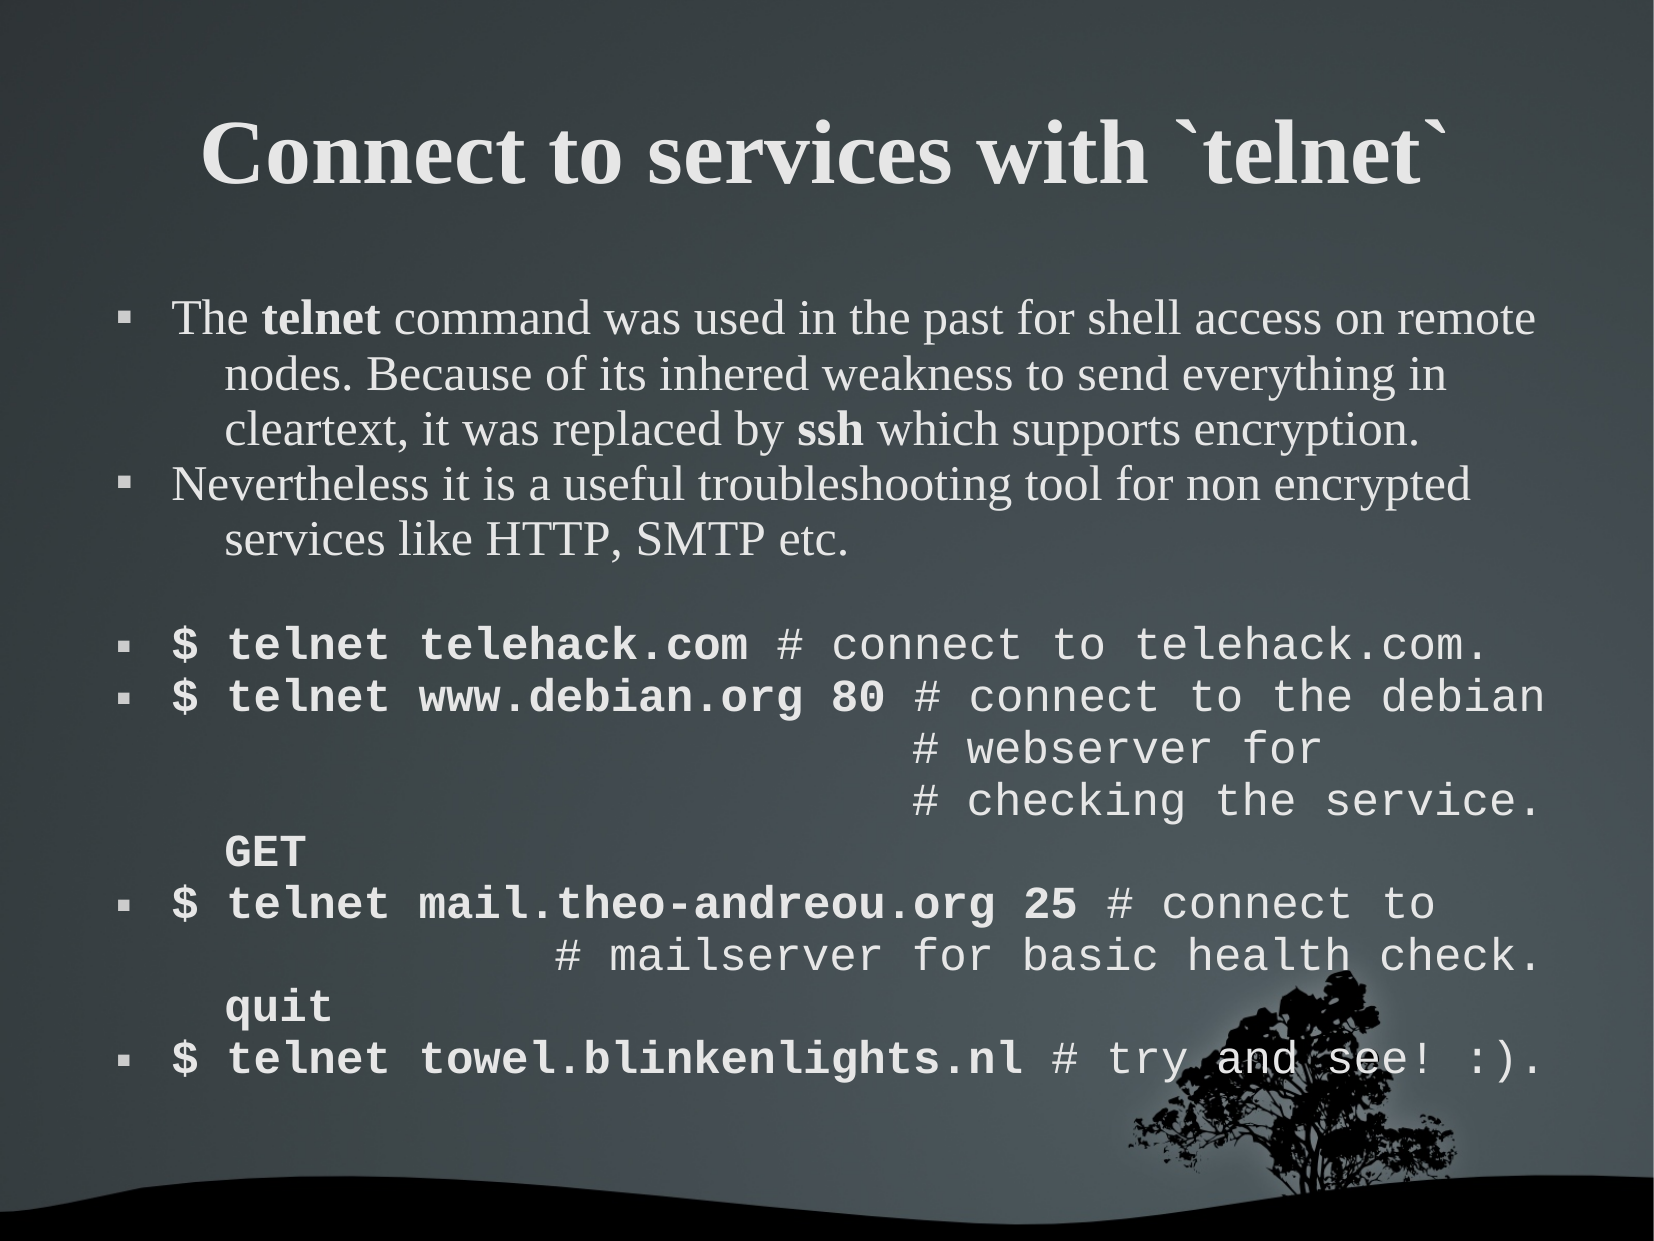

# Connect to services with `telnet`
The telnet command was used in the past for shell access on remote nodes. Because of its inhered weakness to send everything in cleartext, it was replaced by ssh which supports encryption.
Nevertheless it is a useful troubleshooting tool for non encrypted services like HTTP, SMTP etc.
$ telnet telehack.com # connect to telehack.com.
$ telnet www.debian.org 80 # connect to the debian # webserver for # checking the service.
GET
$ telnet mail.theo-andreou.org 25 # connect to # mailserver for basic health check.
quit
$ telnet towel.blinkenlights.nl # try and see! :).